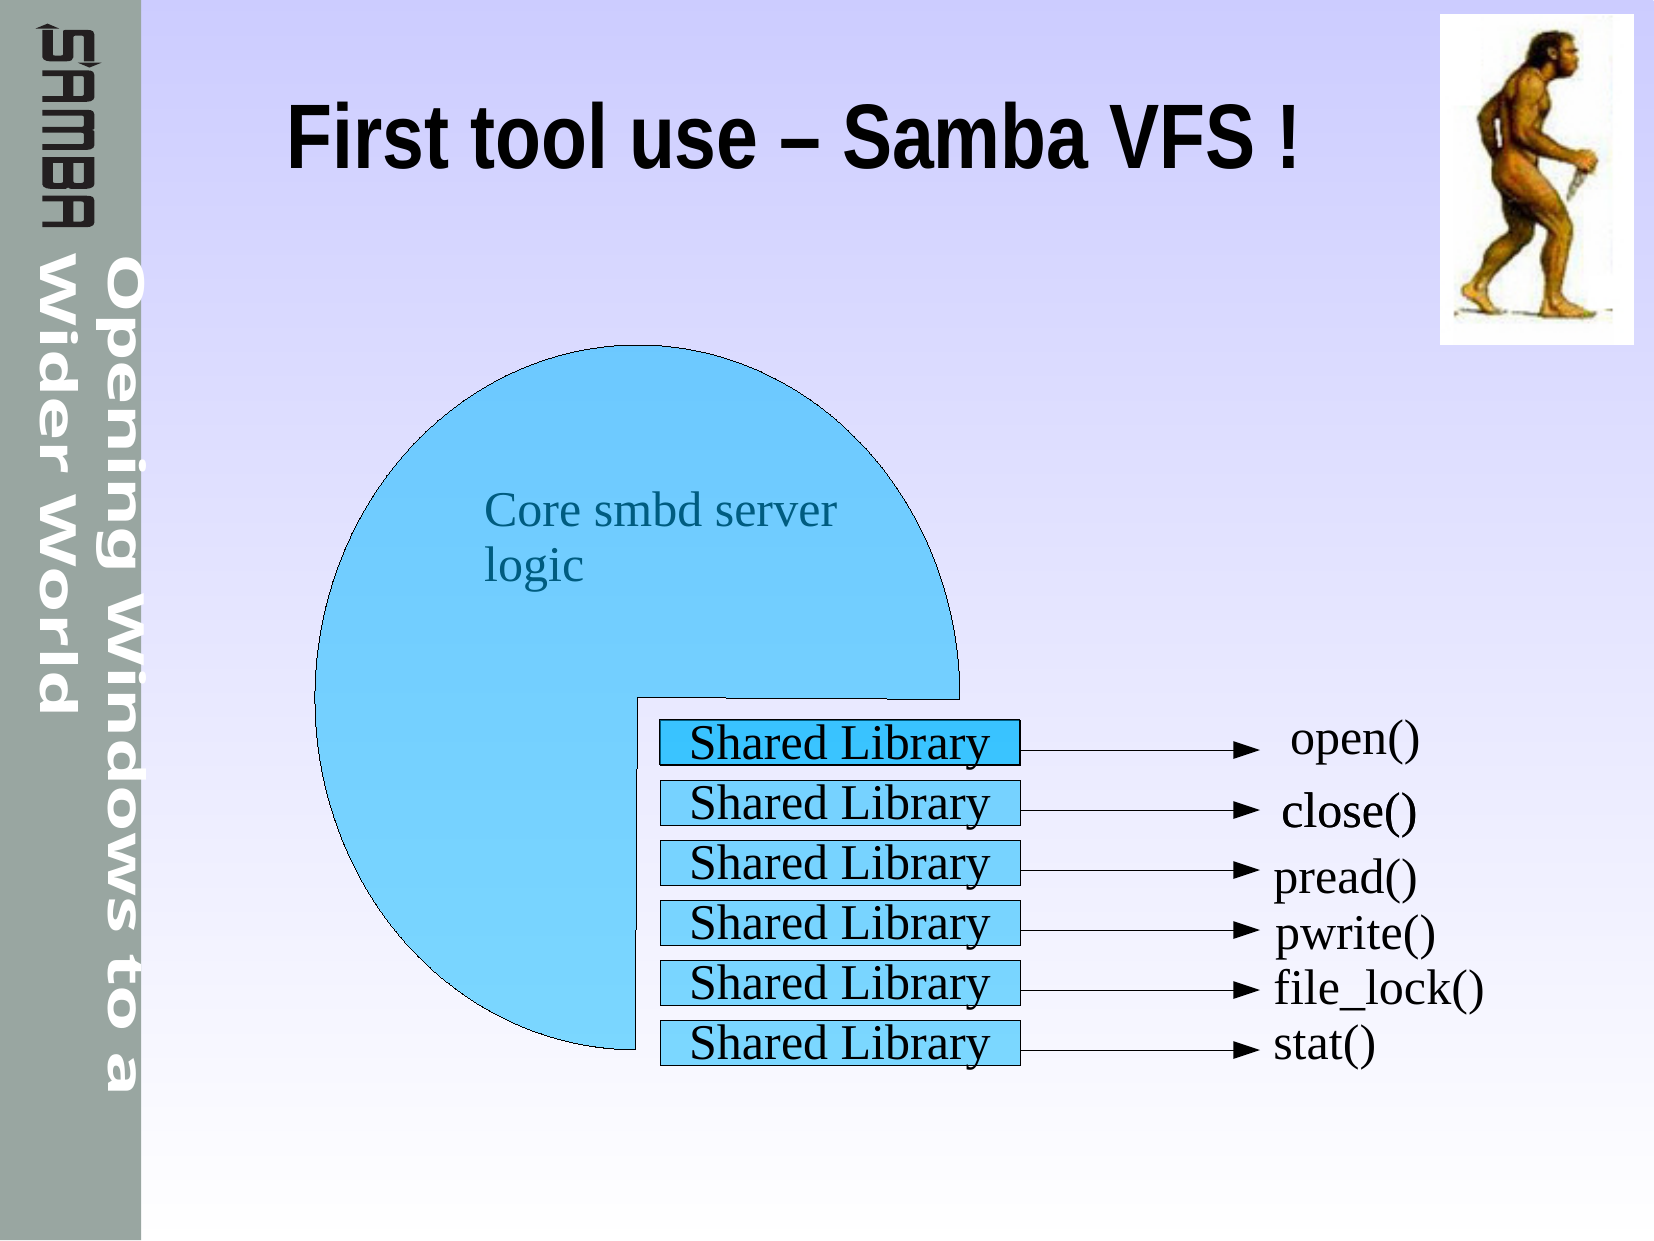

# First tool use – Samba VFS !
Core smbd server
logic
open()
Shared Library
Shared Library
close()
close()
Shared Library
pread()
Shared Library
pwrite()
Shared Library
file_lock()
stat()
Shared Library